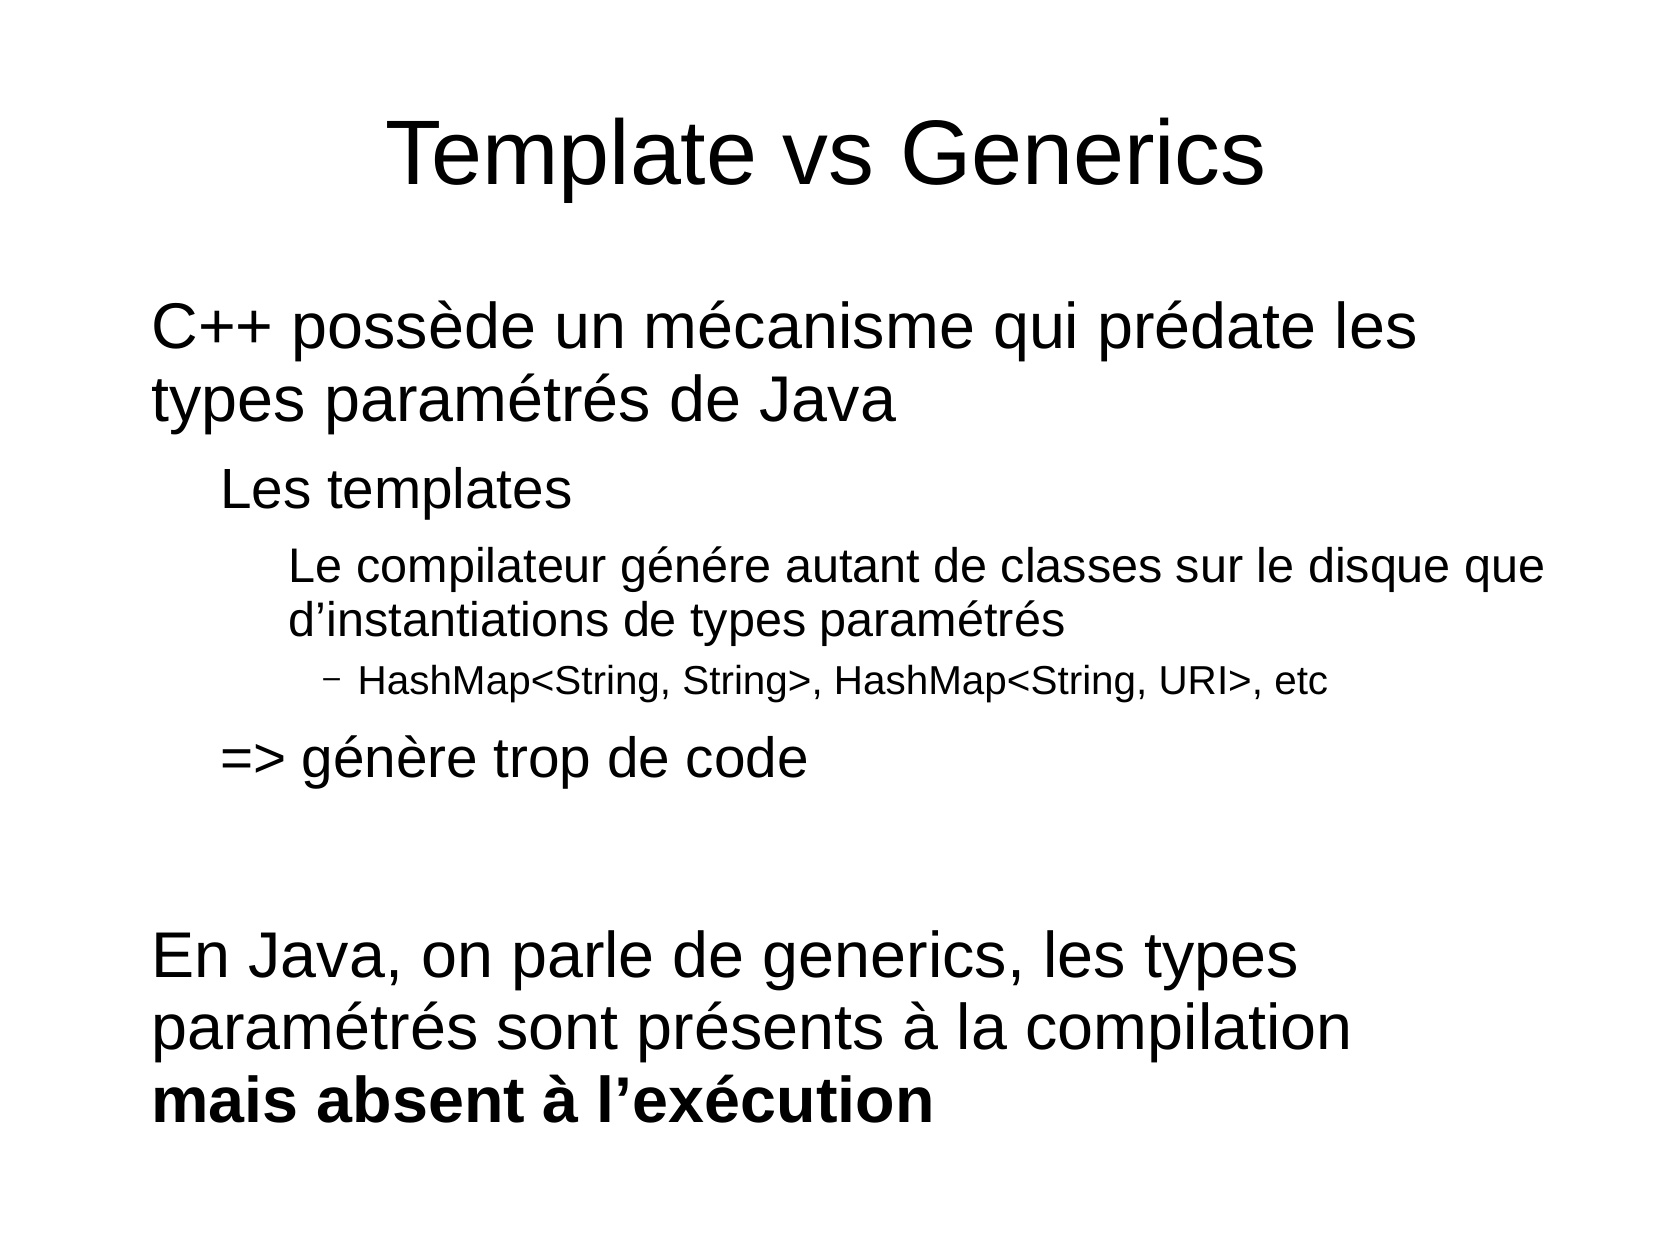

# Template vs Generics
C++ possède un mécanisme qui prédate les types paramétrés de Java
Les templates
Le compilateur génére autant de classes sur le disque que d’instantiations de types paramétrés
HashMap<String, String>, HashMap<String, URI>, etc
=> génère trop de code
En Java, on parle de generics, les types paramétrés sont présents à la compilation
mais absent à l’exécution